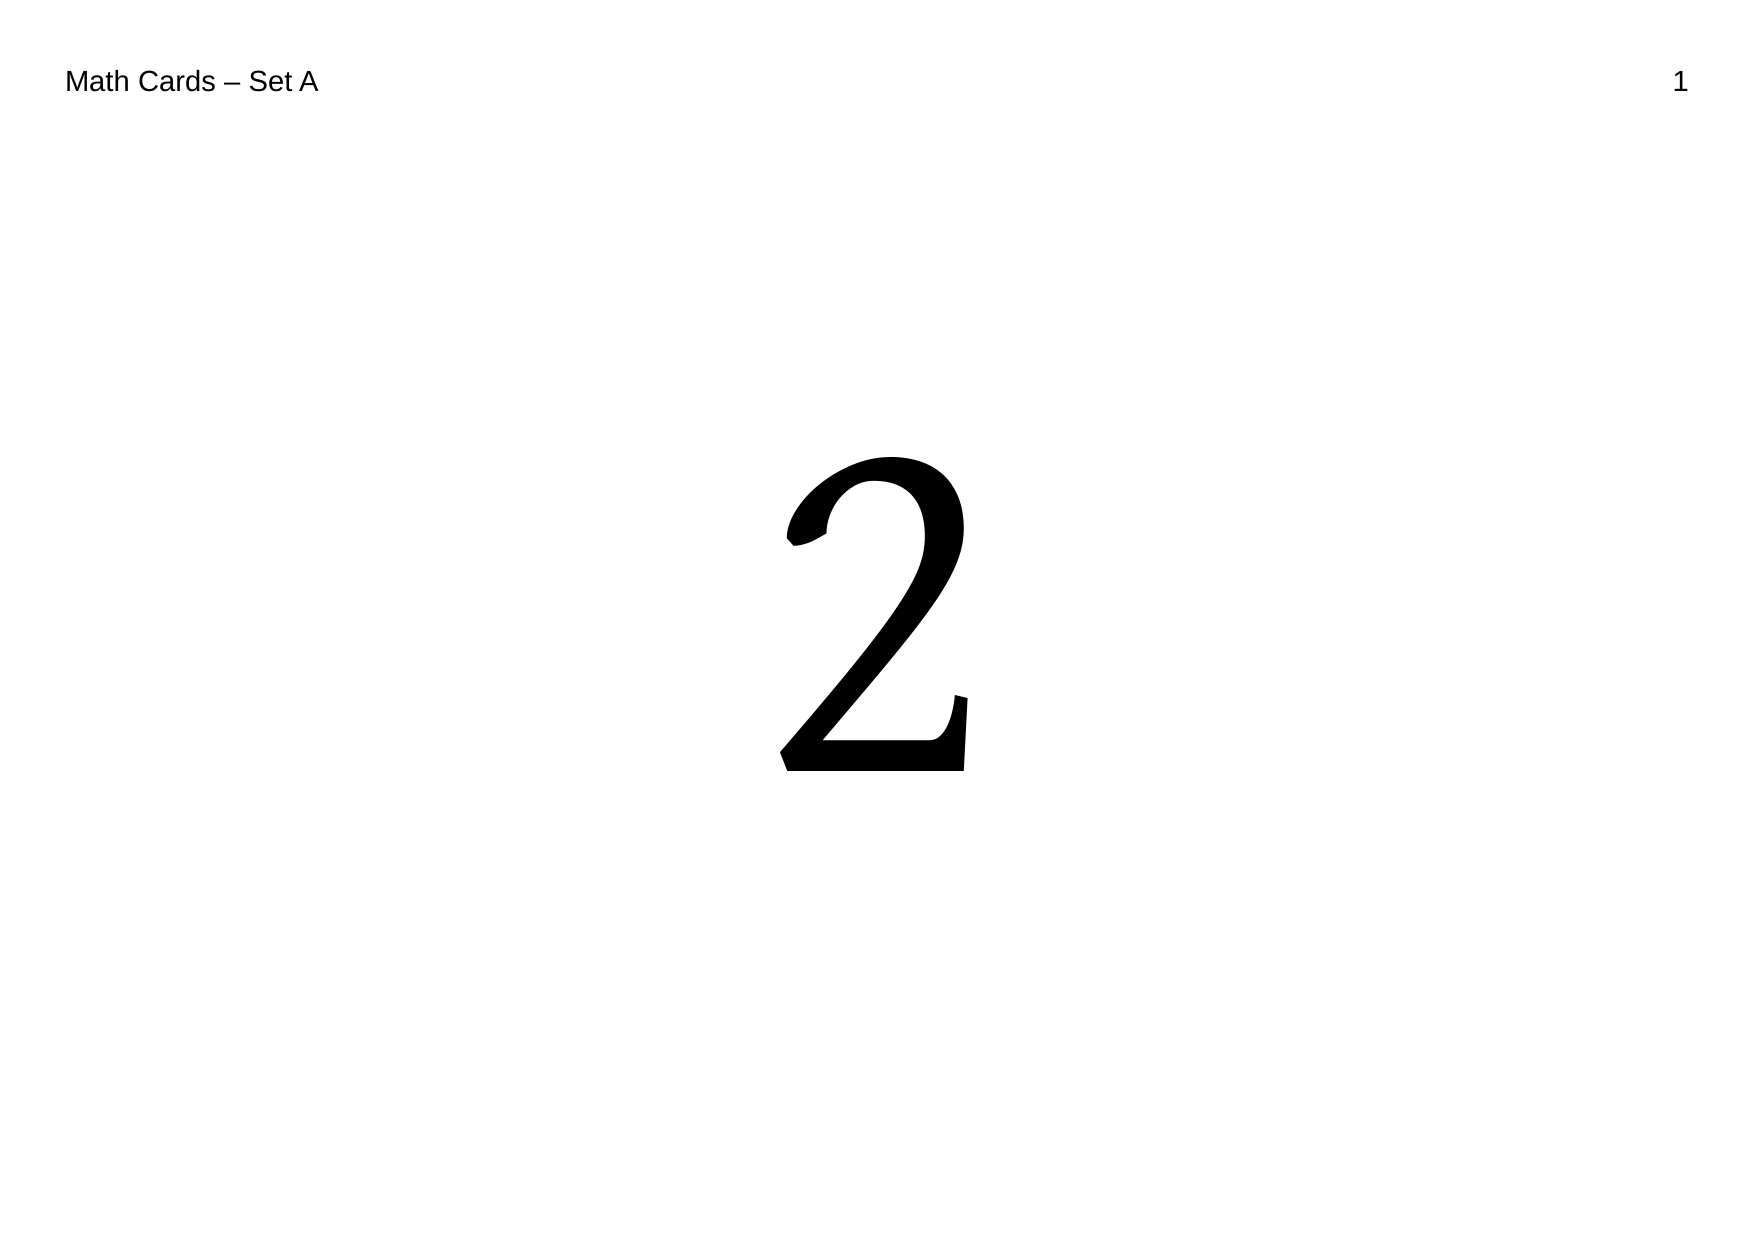

Math Cards – Set A
1
2